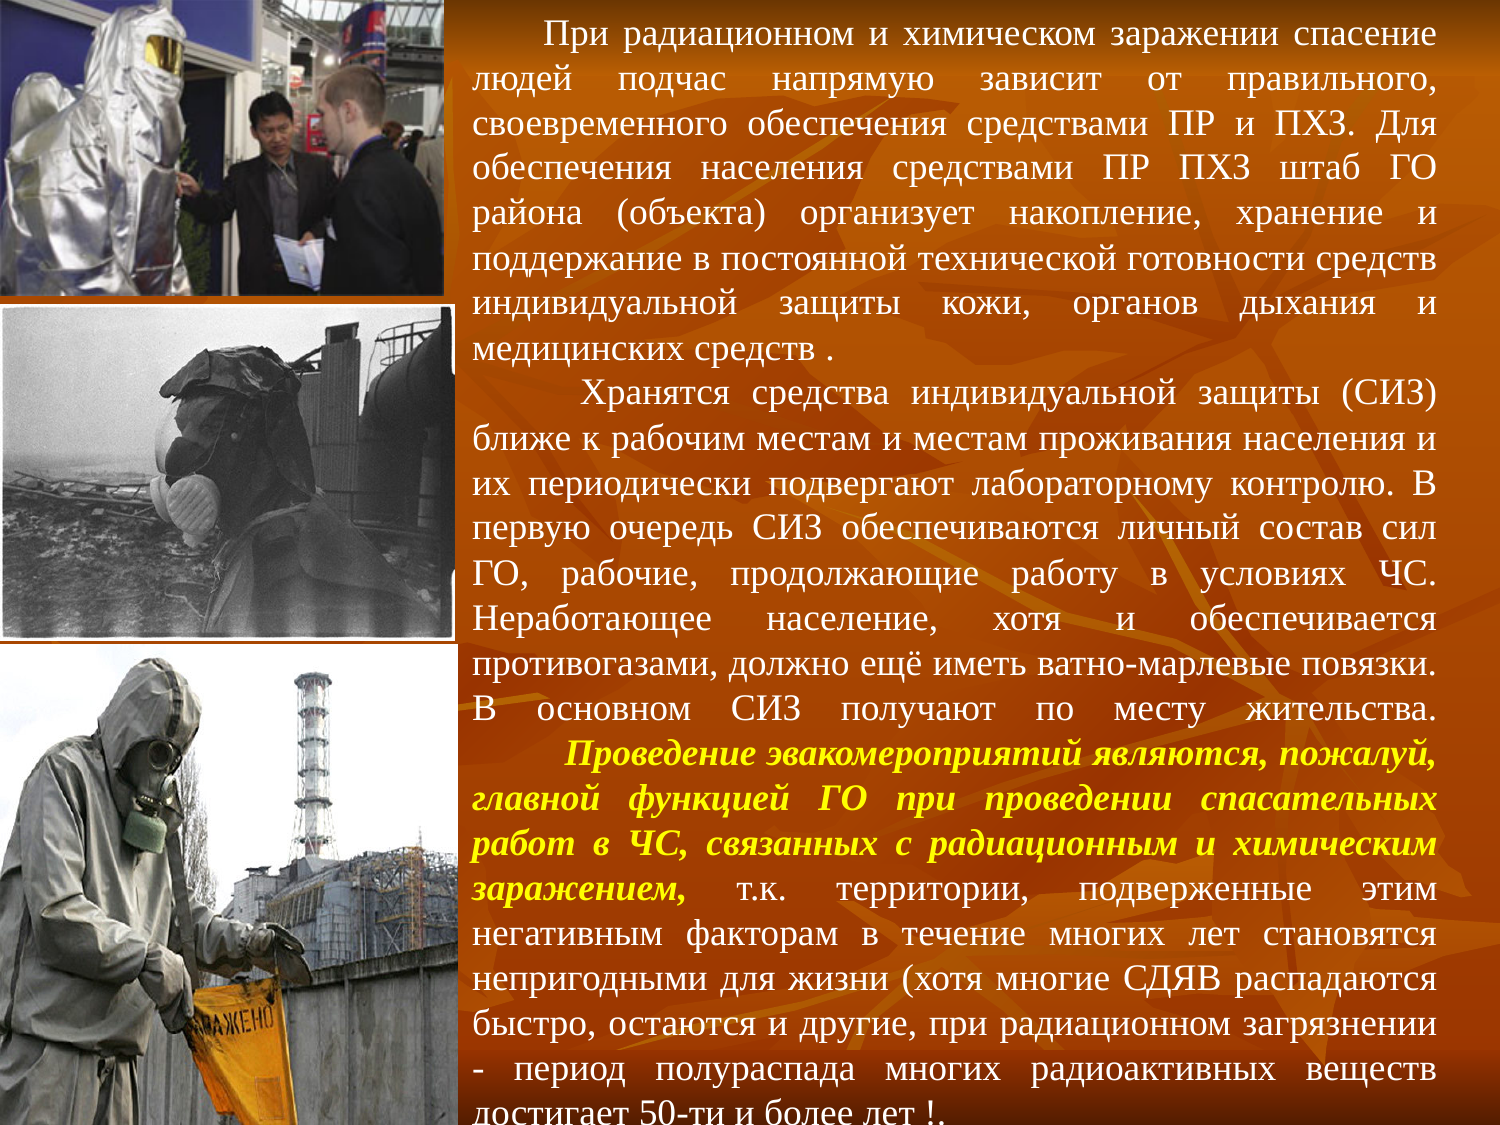

При радиационном и химическом заражении спасение людей подчас напрямую зависит от правильного, своевременного обеспечения средствами ПР и ПХЗ. Для обеспечения населения средствами ПР ПХЗ штаб ГО района (объекта) организует накопление, хранение и поддержание в постоянной технической готовности средств индивидуальной защиты кожи, органов дыхания и медицинских средств .
 Хранятся средства индивидуальной защиты (СИЗ) ближе к рабочим местам и местам проживания населения и их периодически подвергают лабораторному контролю. В первую очередь СИЗ обеспечиваются личный состав сил ГО, рабочие, продолжающие работу в условиях ЧС. Неработающее население, хотя и обеспечивается противогазами, должно ещё иметь ватно-марлевые повязки. В основном СИЗ получают по месту жительства.
 Проведение эвакомероприятий являются, пожалуй, главной функцией ГО при проведении спасательных работ в ЧС, связанных с радиационным и химическим заражением, т.к. территории, подверженные этим негативным факторам в течение многих лет становятся непригодными для жизни (хотя многие СДЯВ распадаются быстро, остаются и другие, при радиационном загрязнении - период полураспада многих радиоактивных веществ достигает 50-ти и более лет !.